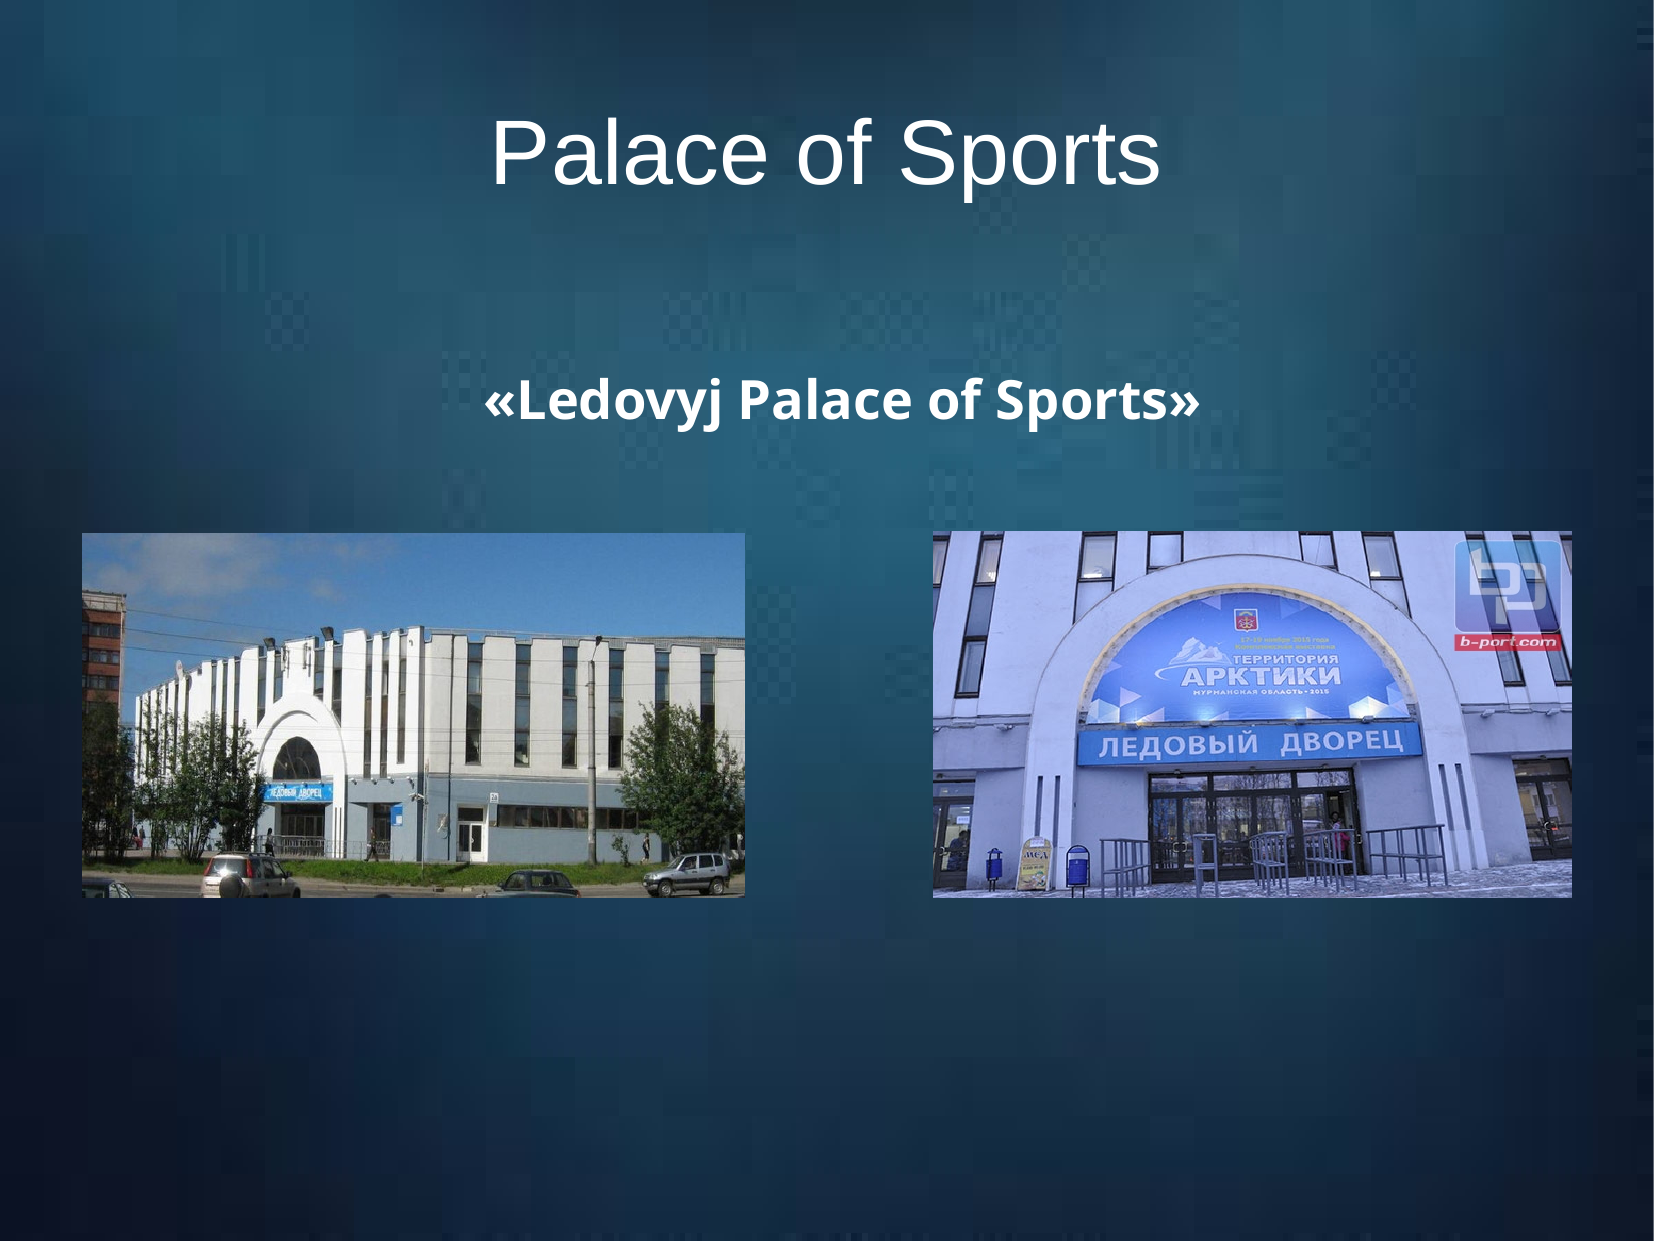

# Palace of Sports
«Ledovyj Palace of Sports»